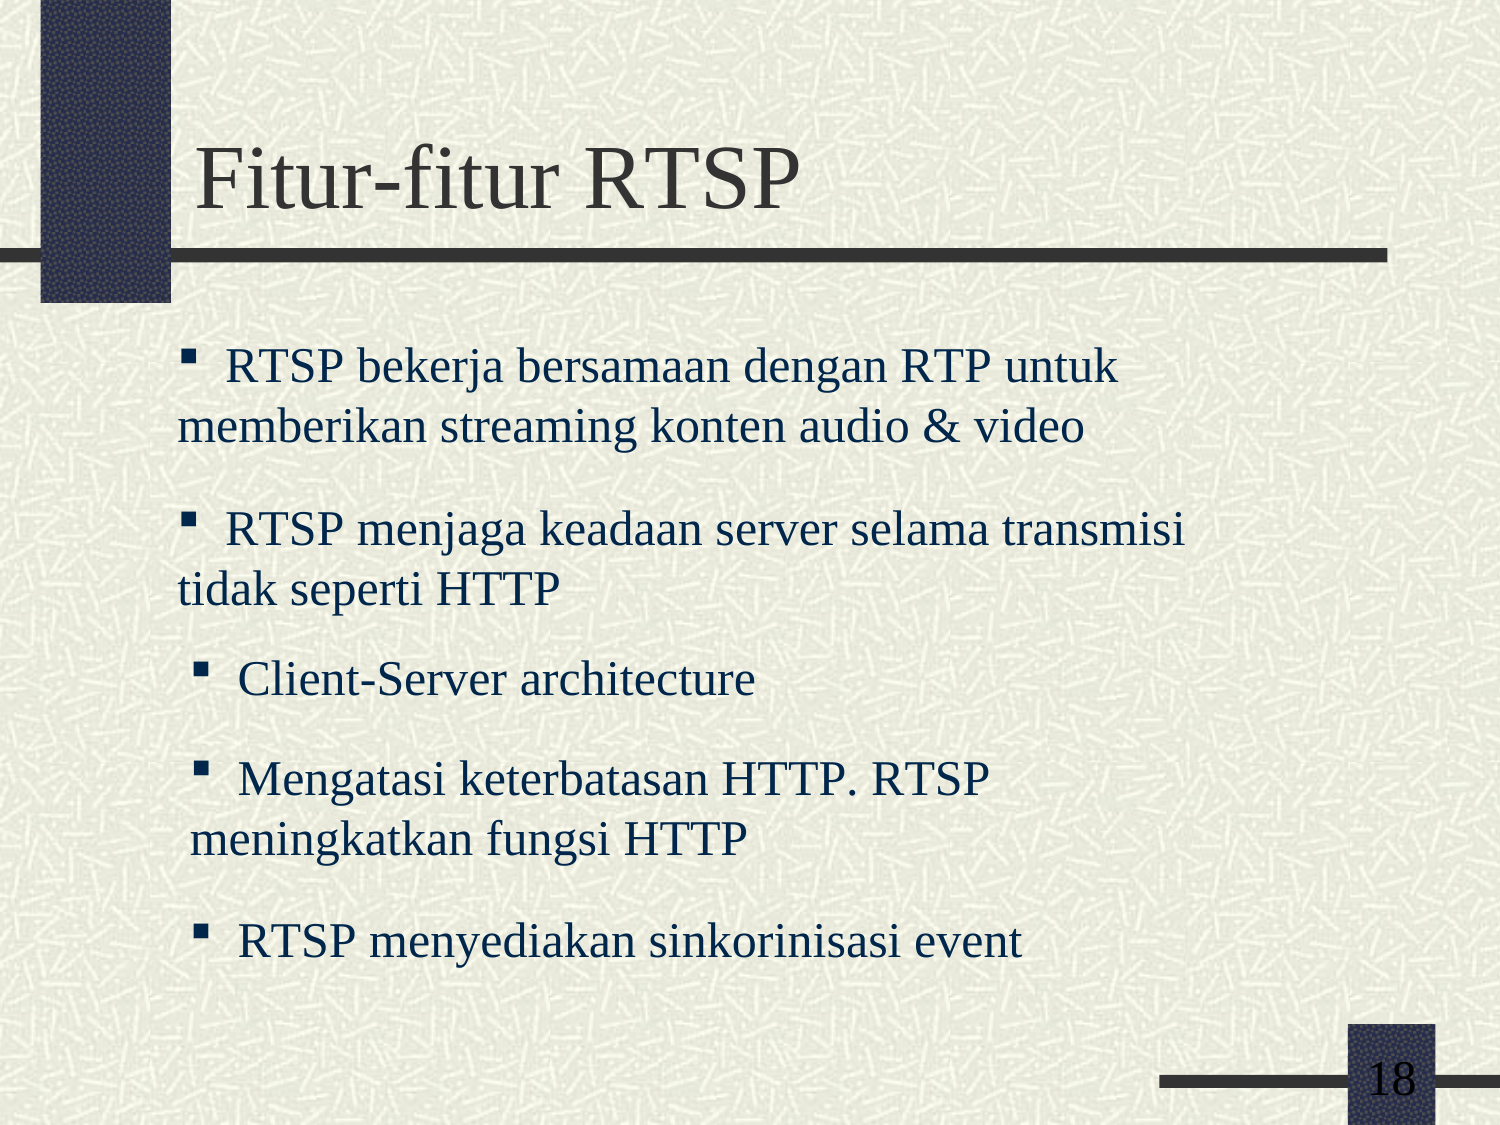

# Fitur-fitur RTSP
 RTSP bekerja bersamaan dengan RTP untuk memberikan streaming konten audio & video
 RTSP menjaga keadaan server selama transmisi tidak seperti HTTP
 Client-Server architecture
 Mengatasi keterbatasan HTTP. RTSP meningkatkan fungsi HTTP
 RTSP menyediakan sinkorinisasi event
18